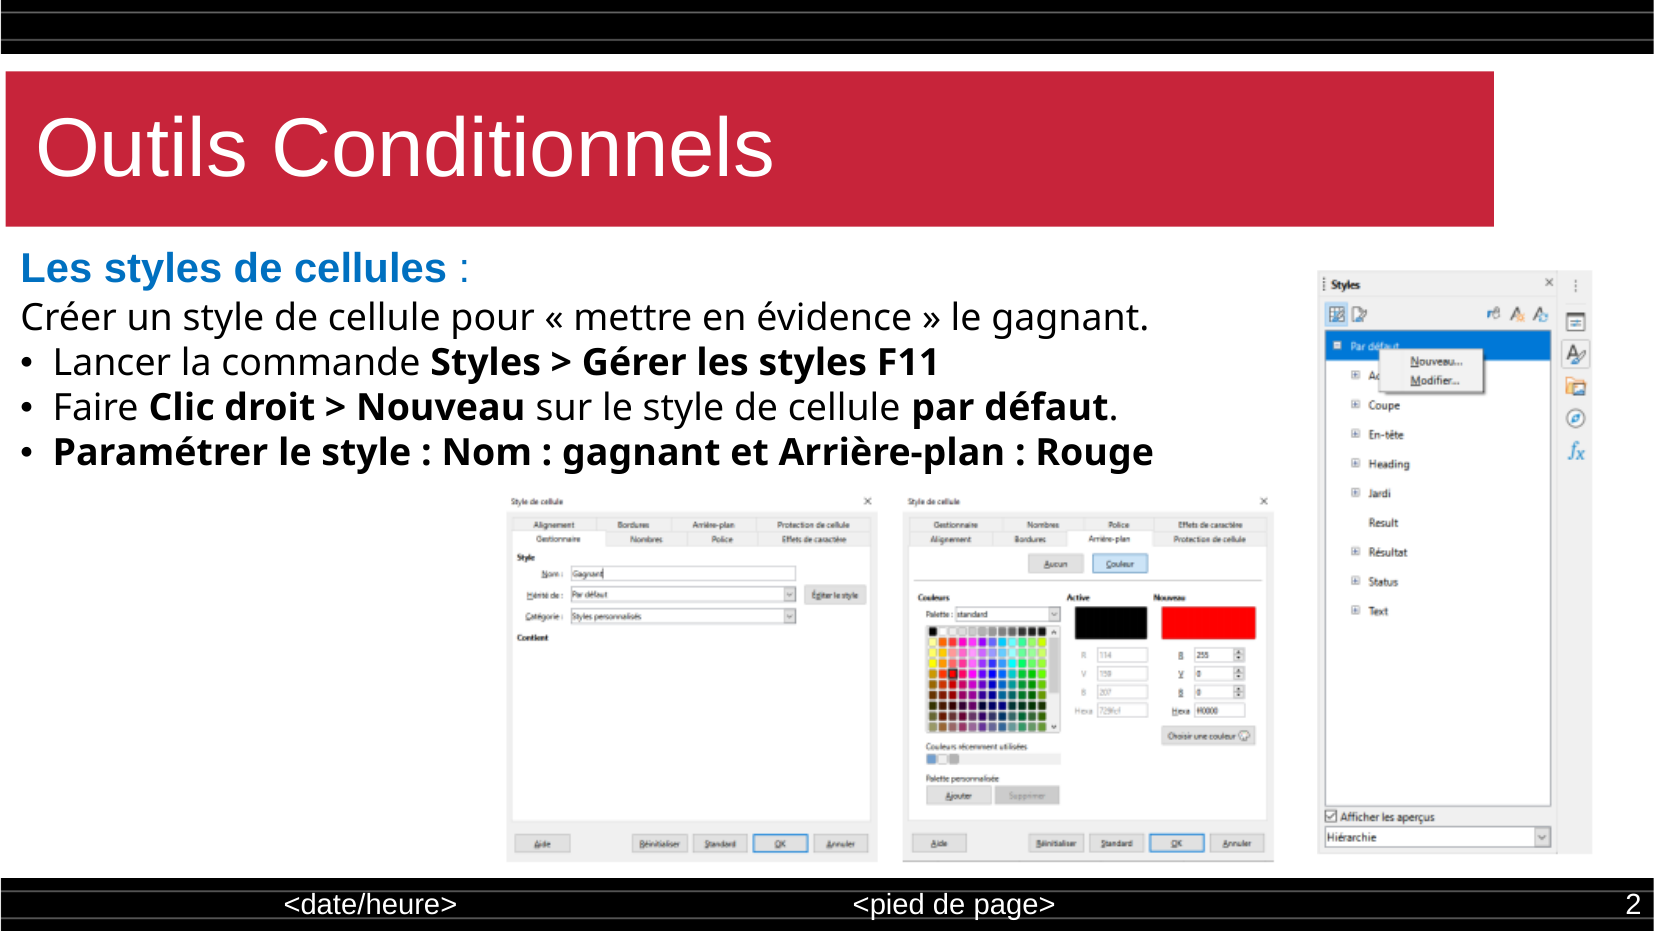

Outils Conditionnels
Les styles de cellules :
Créer un style de cellule pour « mettre en évidence » le gagnant.
• Lancer la commande Styles > Gérer les styles F11
• Faire Clic droit > Nouveau sur le style de cellule par défaut.
• Paramétrer le style : Nom : gagnant et Arrière-plan : Rouge